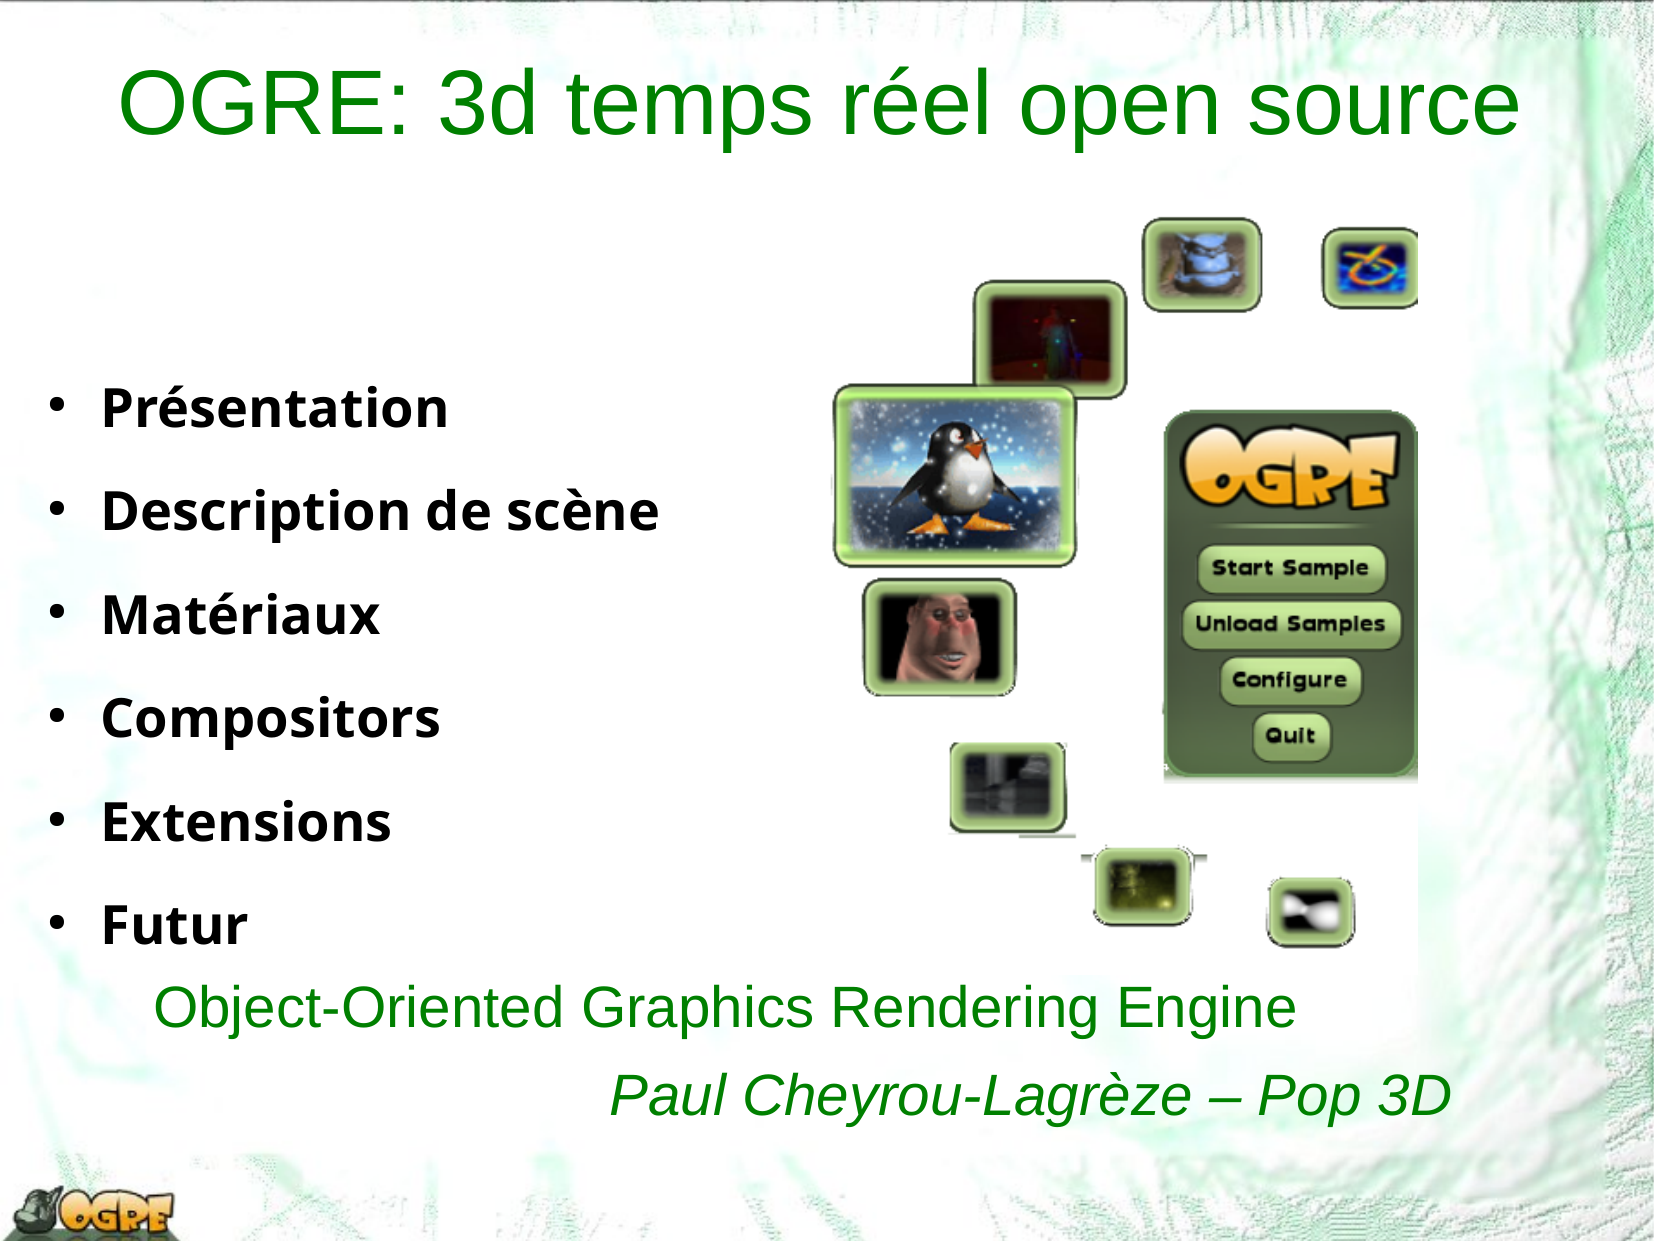

# OGRE: 3d temps réel open source
Présentation
Description de scène
Matériaux
Compositors
Extensions
Futur
Object-Oriented Graphics Rendering Engine
Paul Cheyrou-Lagrèze – Pop 3D